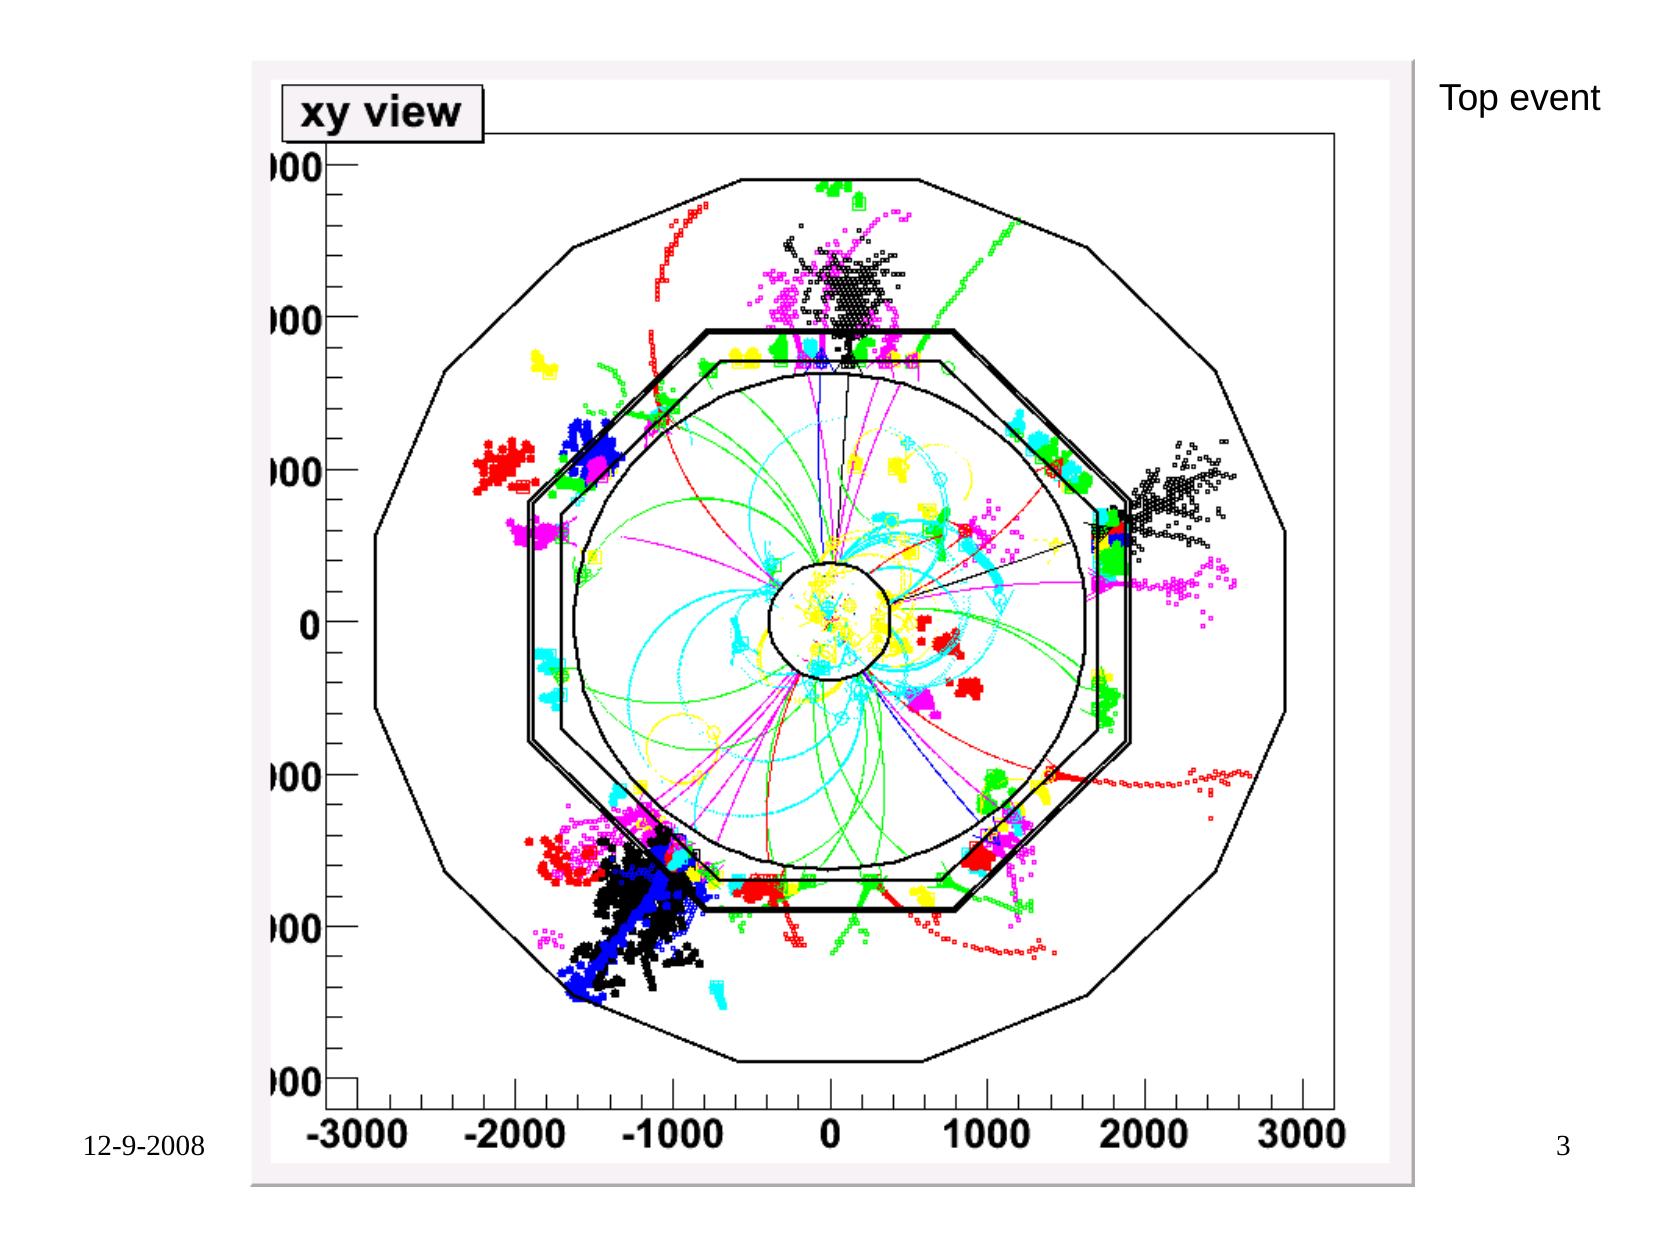

Top event
12-9-2008
T. Behnke: The ILD Detector Concept
3